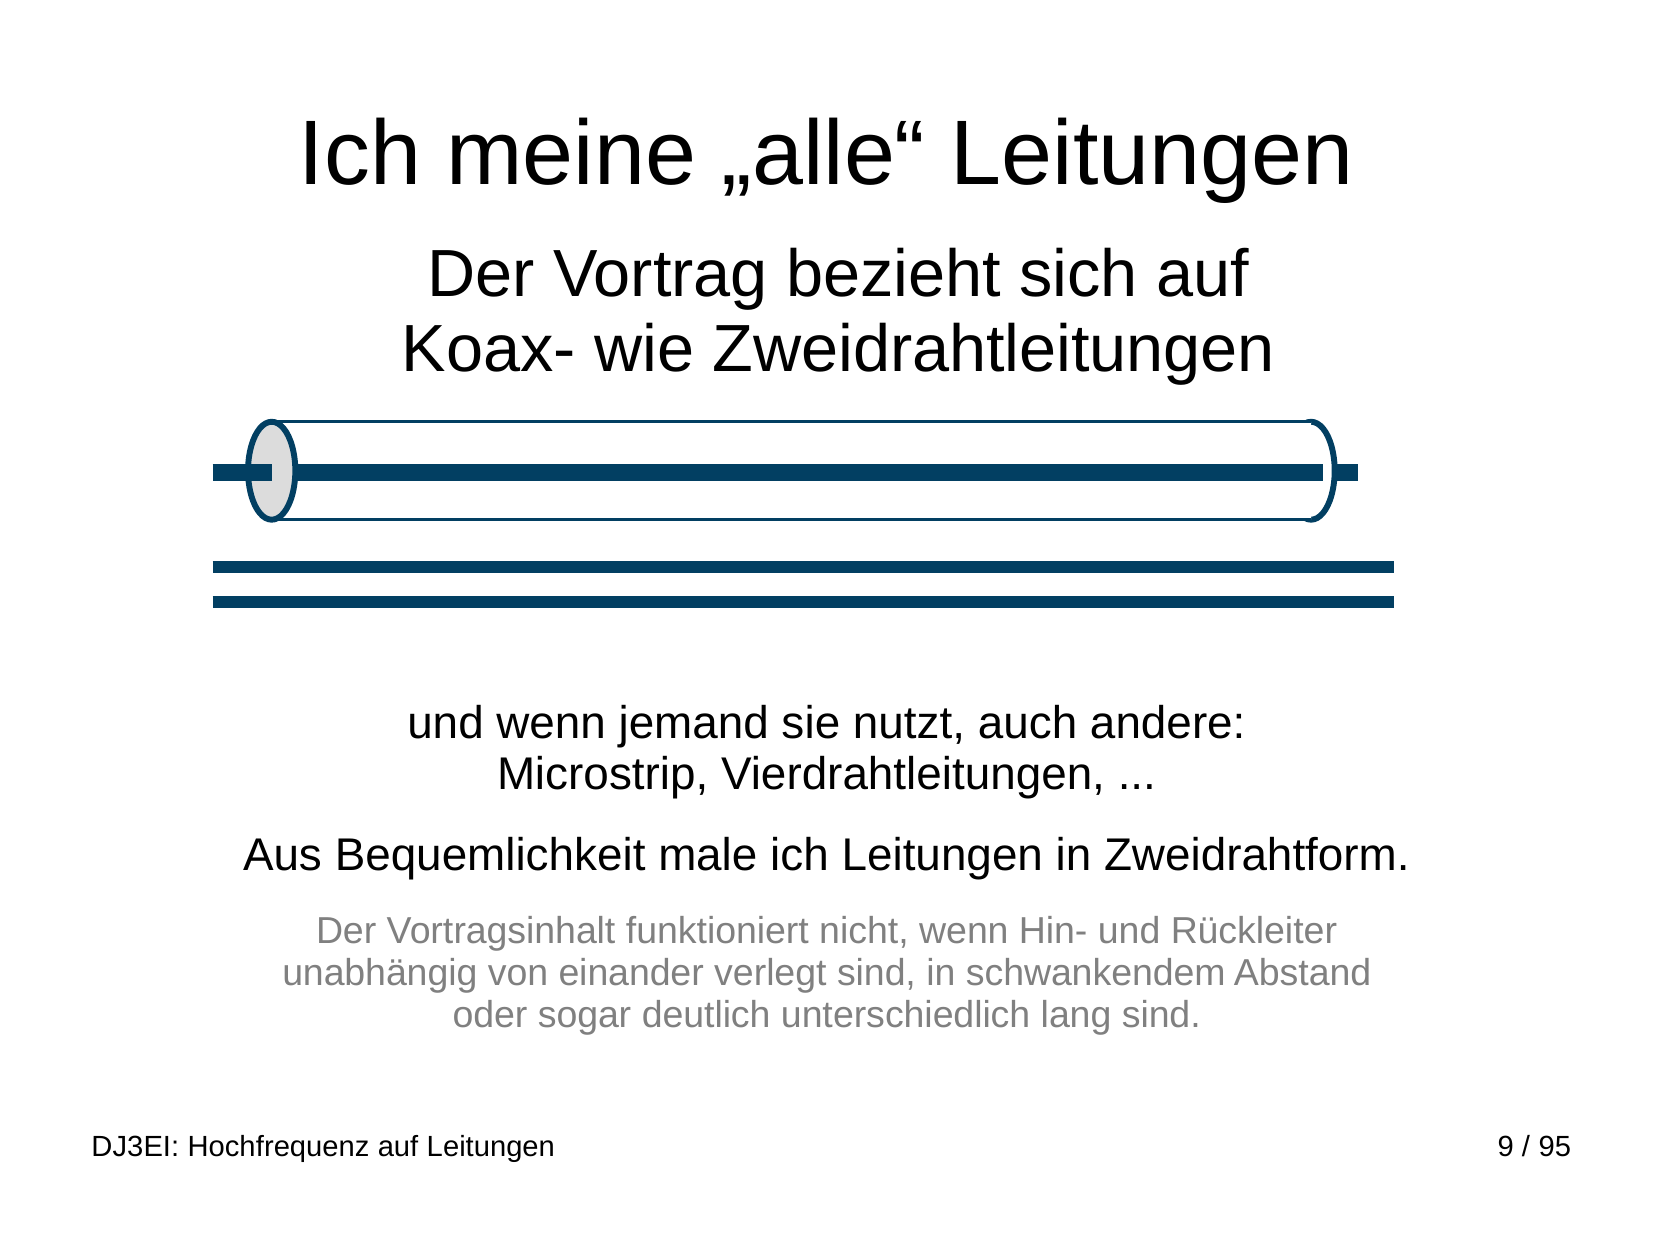

# Ich meine „alle“ Leitungen
Der Vortrag bezieht sich auf
Koax- wie Zweidrahtleitungen
und wenn jemand sie nutzt, auch andere:
Microstrip, Vierdrahtleitungen, ...
Aus Bequemlichkeit male ich Leitungen in Zweidrahtform.
Der Vortragsinhalt funktioniert nicht, wenn Hin- und Rückleiter
unabhängig von einander verlegt sind, in schwankendem Abstand
oder sogar deutlich unterschiedlich lang sind.